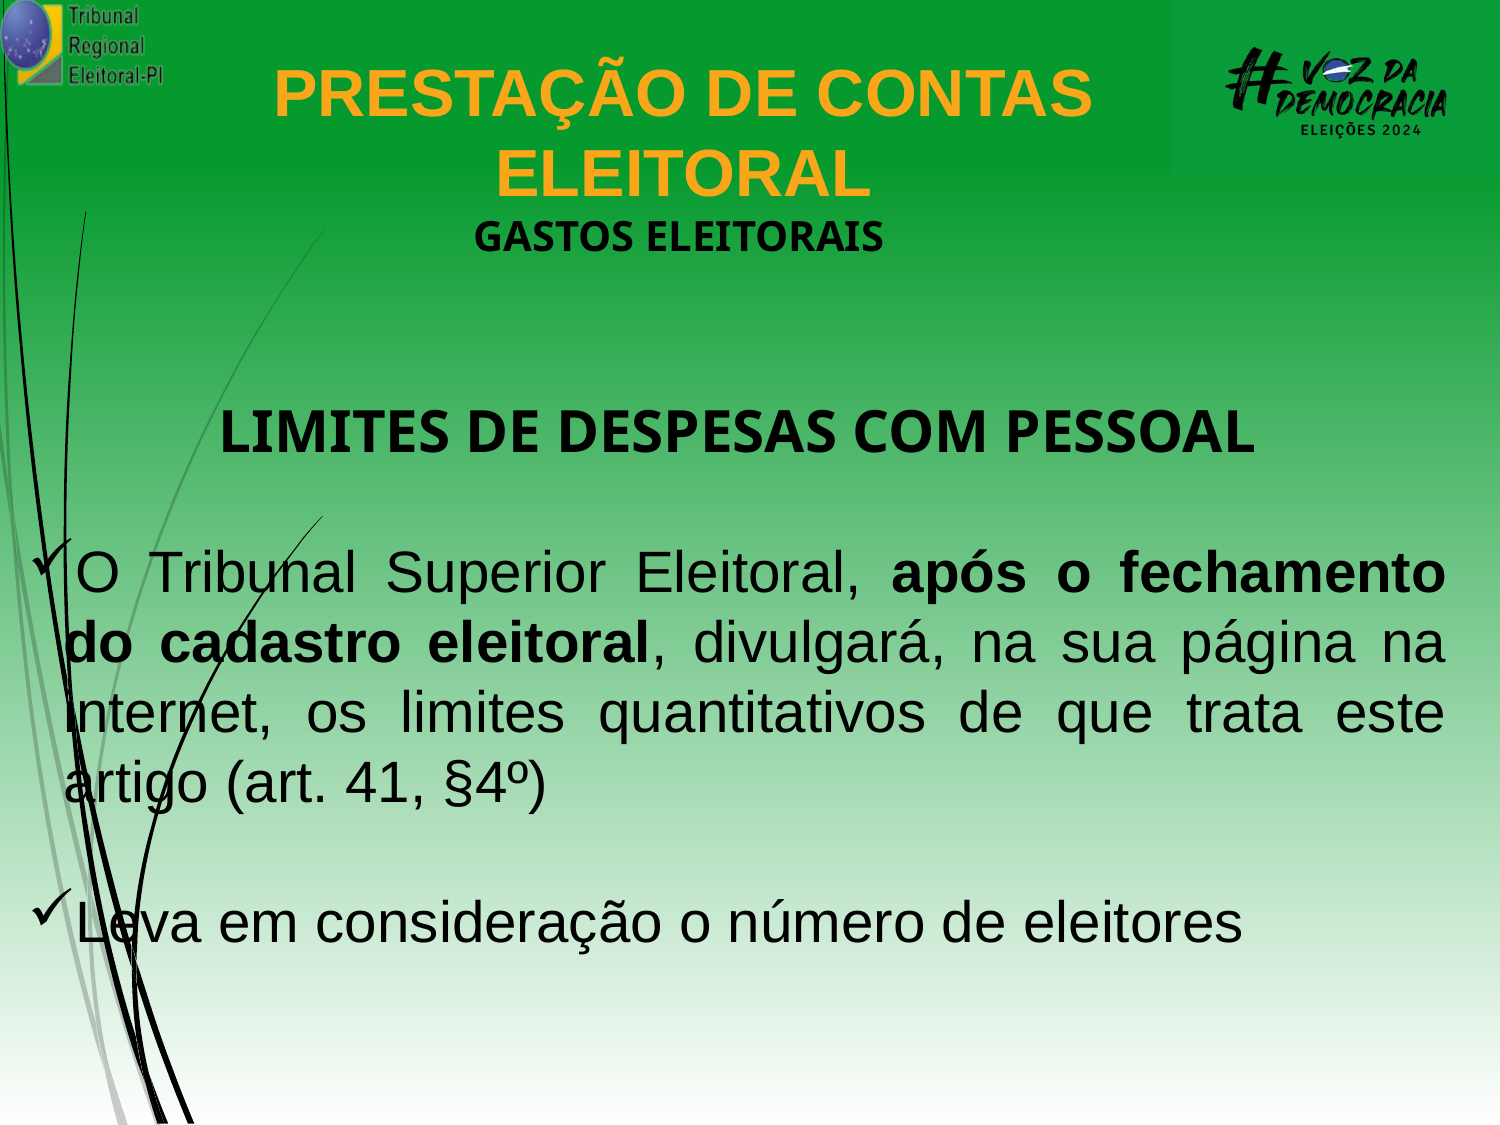

PRESTAÇÃO DE CONTAS
ELEITORAL
GASTOS ELEITORAIS
Limites de despesas com pessoal
O Tribunal Superior Eleitoral, após o fechamento do cadastro eleitoral, divulgará, na sua página na internet, os limites quantitativos de que trata este artigo (art. 41, §4º)
Leva em consideração o número de eleitores